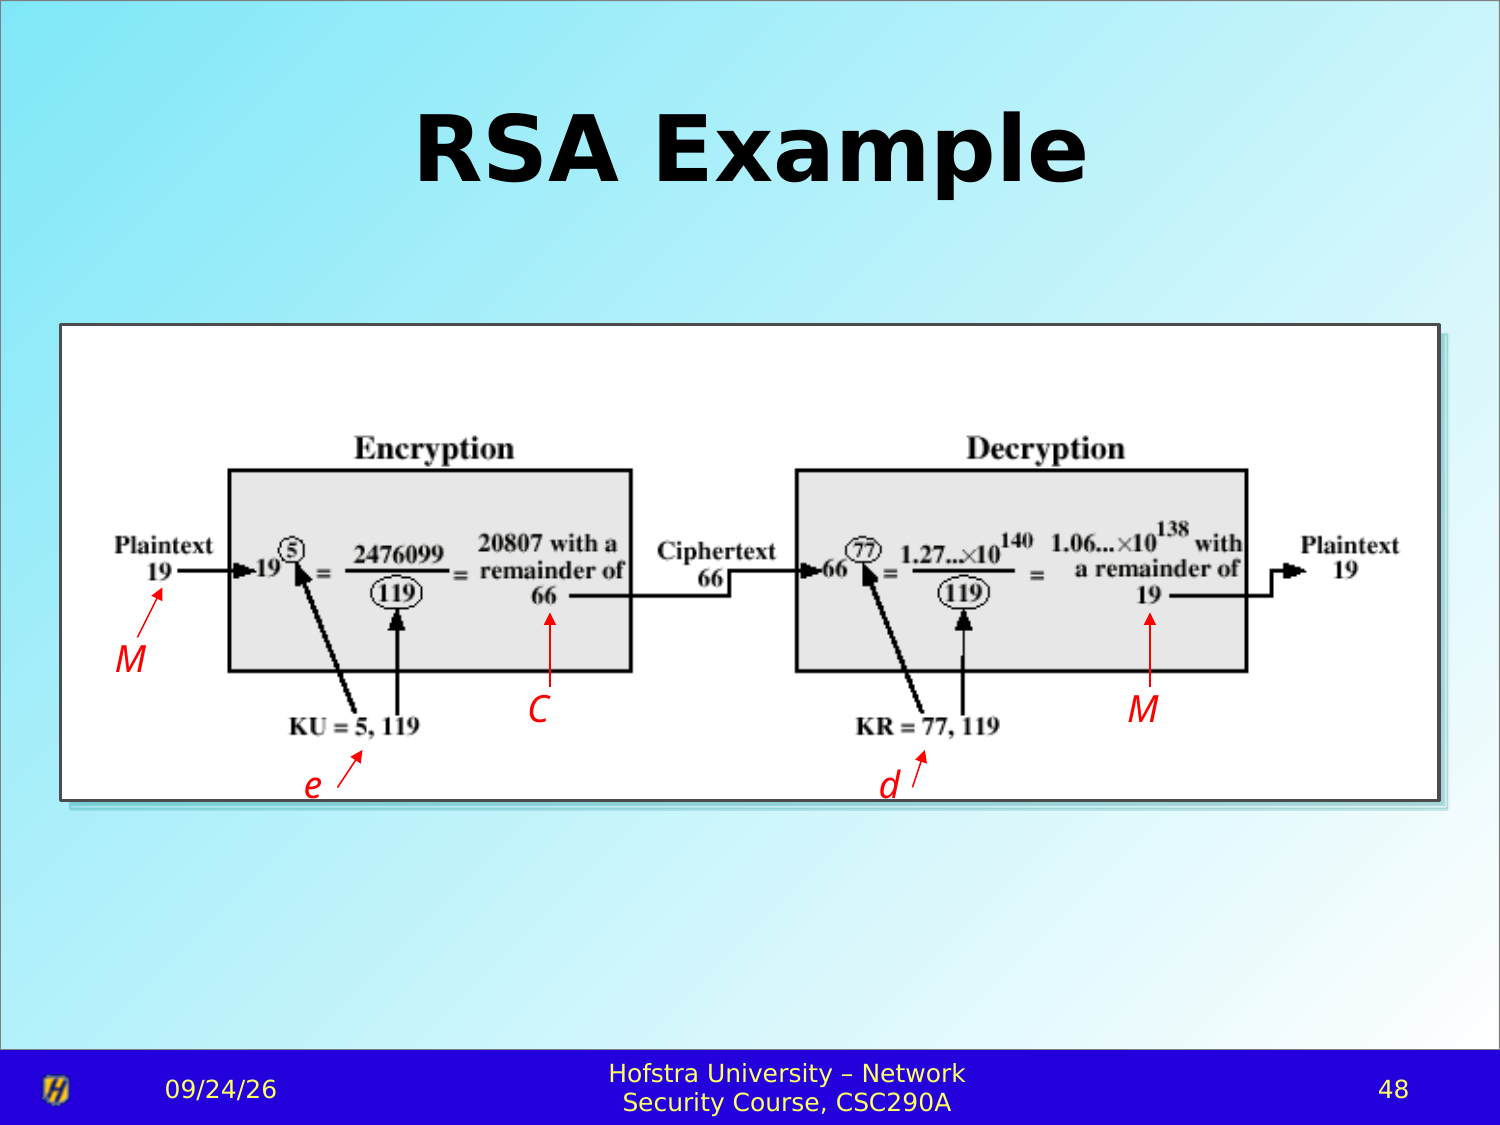

# RSA Example
M
C
M
e
d
48